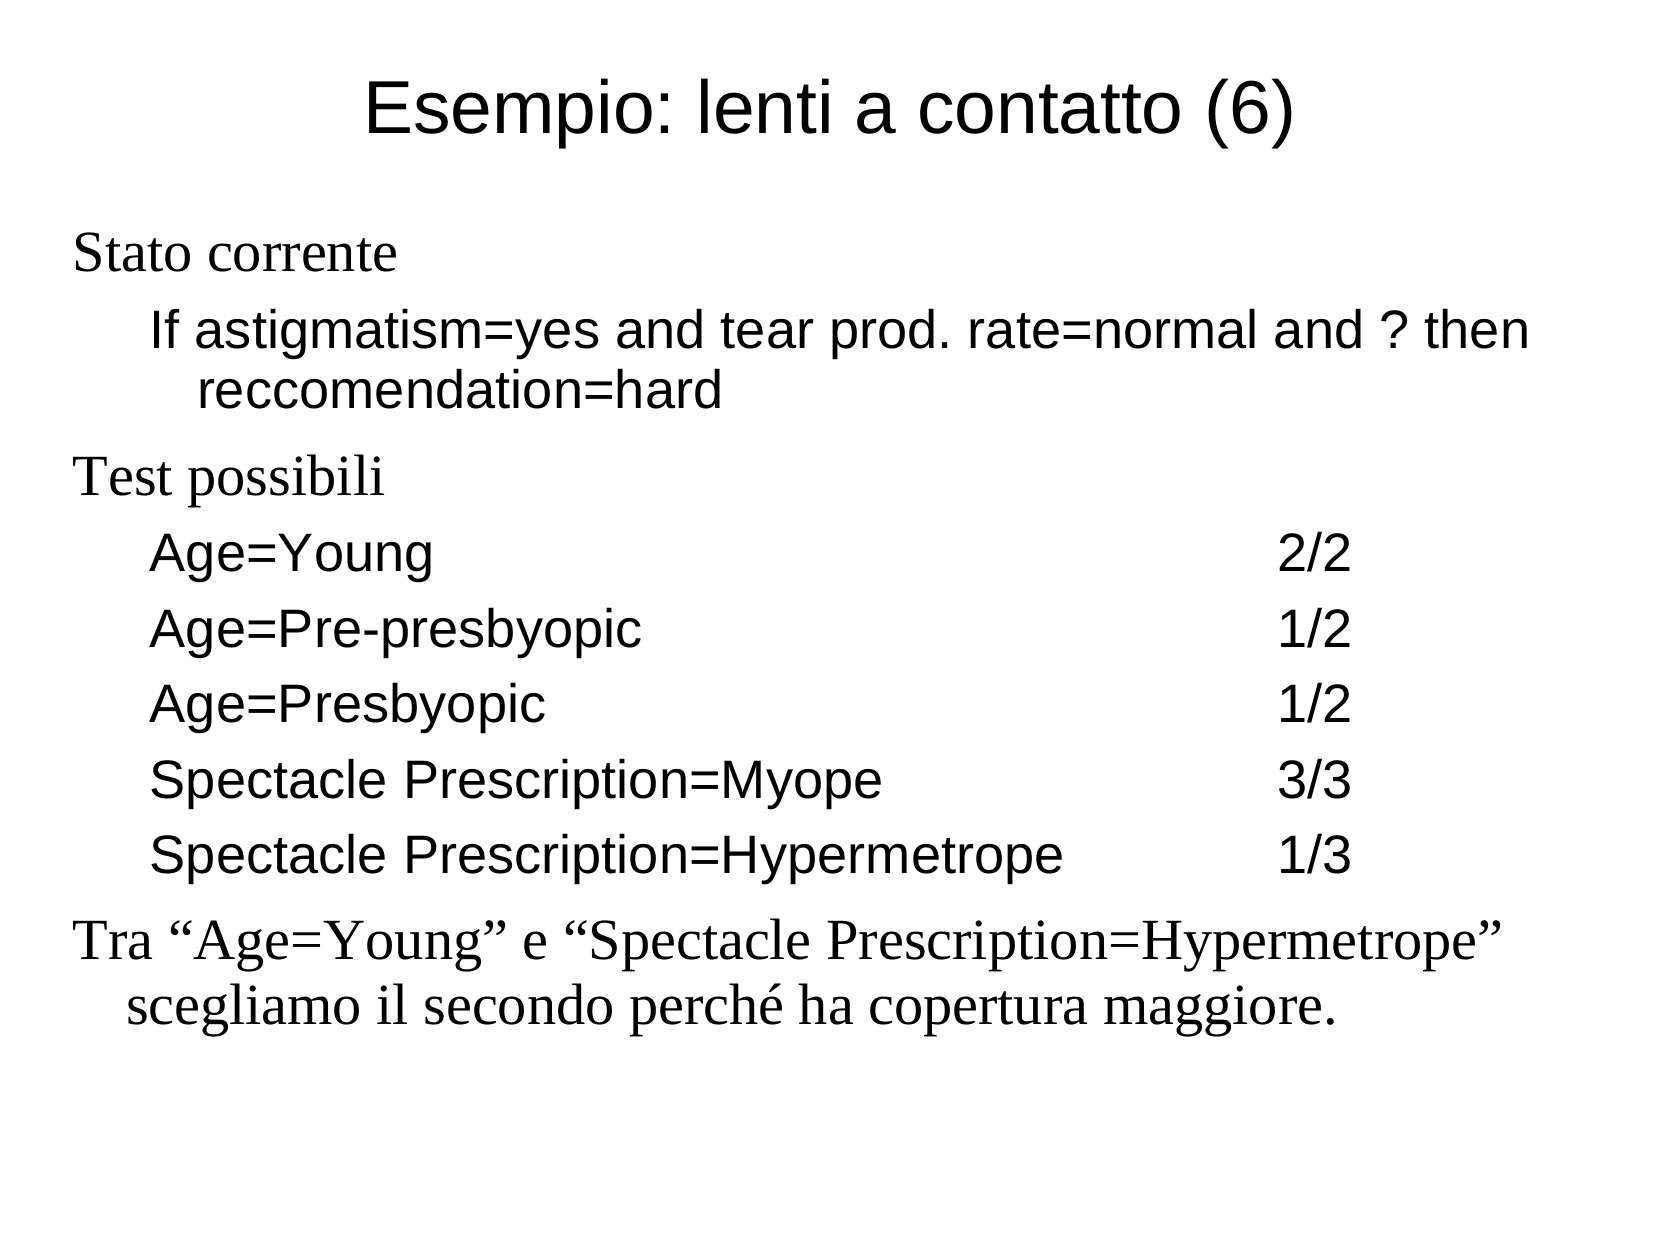

# Esempio: lenti a contatto (6)
Stato corrente
If astigmatism=yes and tear prod. rate=normal and ? then reccomendation=hard
Test possibili
Age=Young	2/2
Age=Pre-presbyopic	1/2
Age=Presbyopic	1/2
Spectacle Prescription=Myope	3/3
Spectacle Prescription=Hypermetrope	1/3
Tra “Age=Young” e “Spectacle Prescription=Hypermetrope” scegliamo il secondo perché ha copertura maggiore.